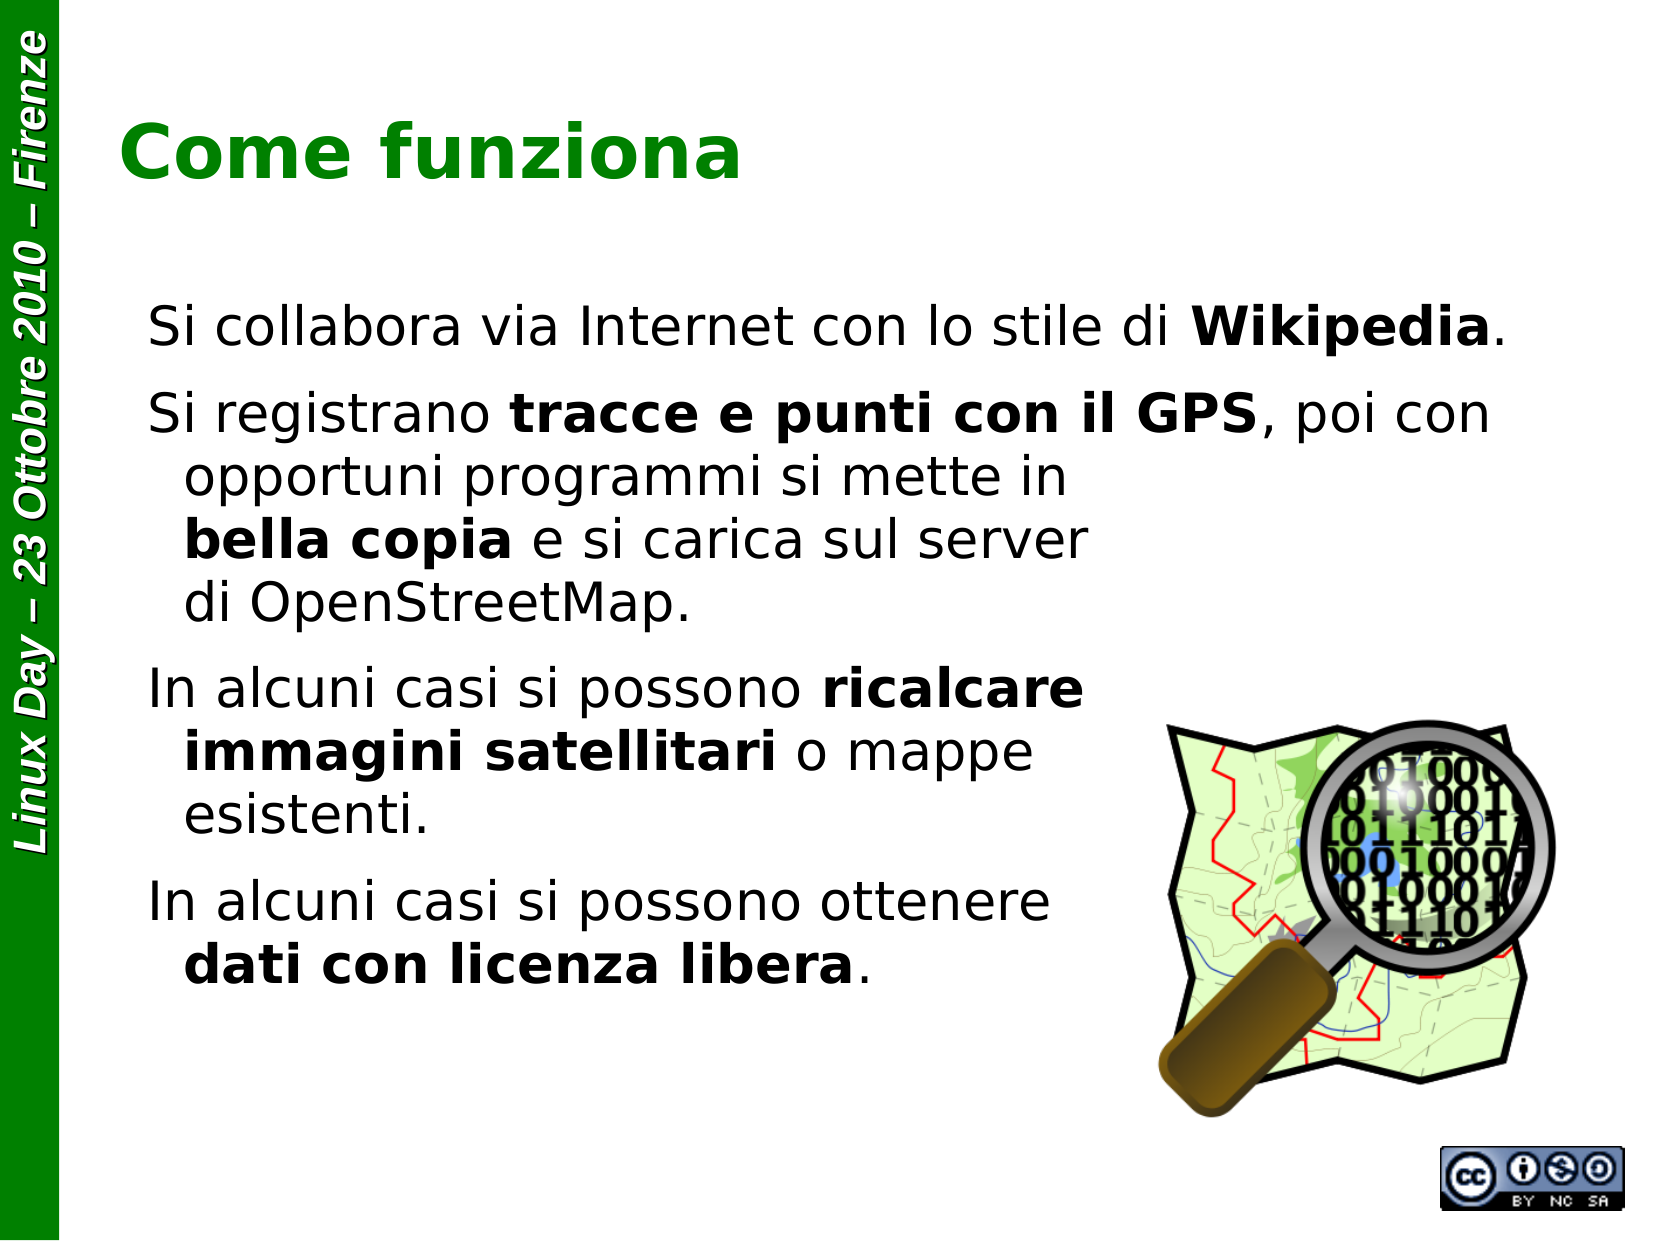

# Come funziona
Si collabora via Internet con lo stile di Wikipedia.
Si registrano tracce e punti con il GPS, poi con opportuni programmi si mette in
bella copia e si carica sul server
di OpenStreetMap.
In alcuni casi si possono ricalcare
immagini satellitari o mappe
esistenti.
In alcuni casi si possono ottenere
dati con licenza libera.